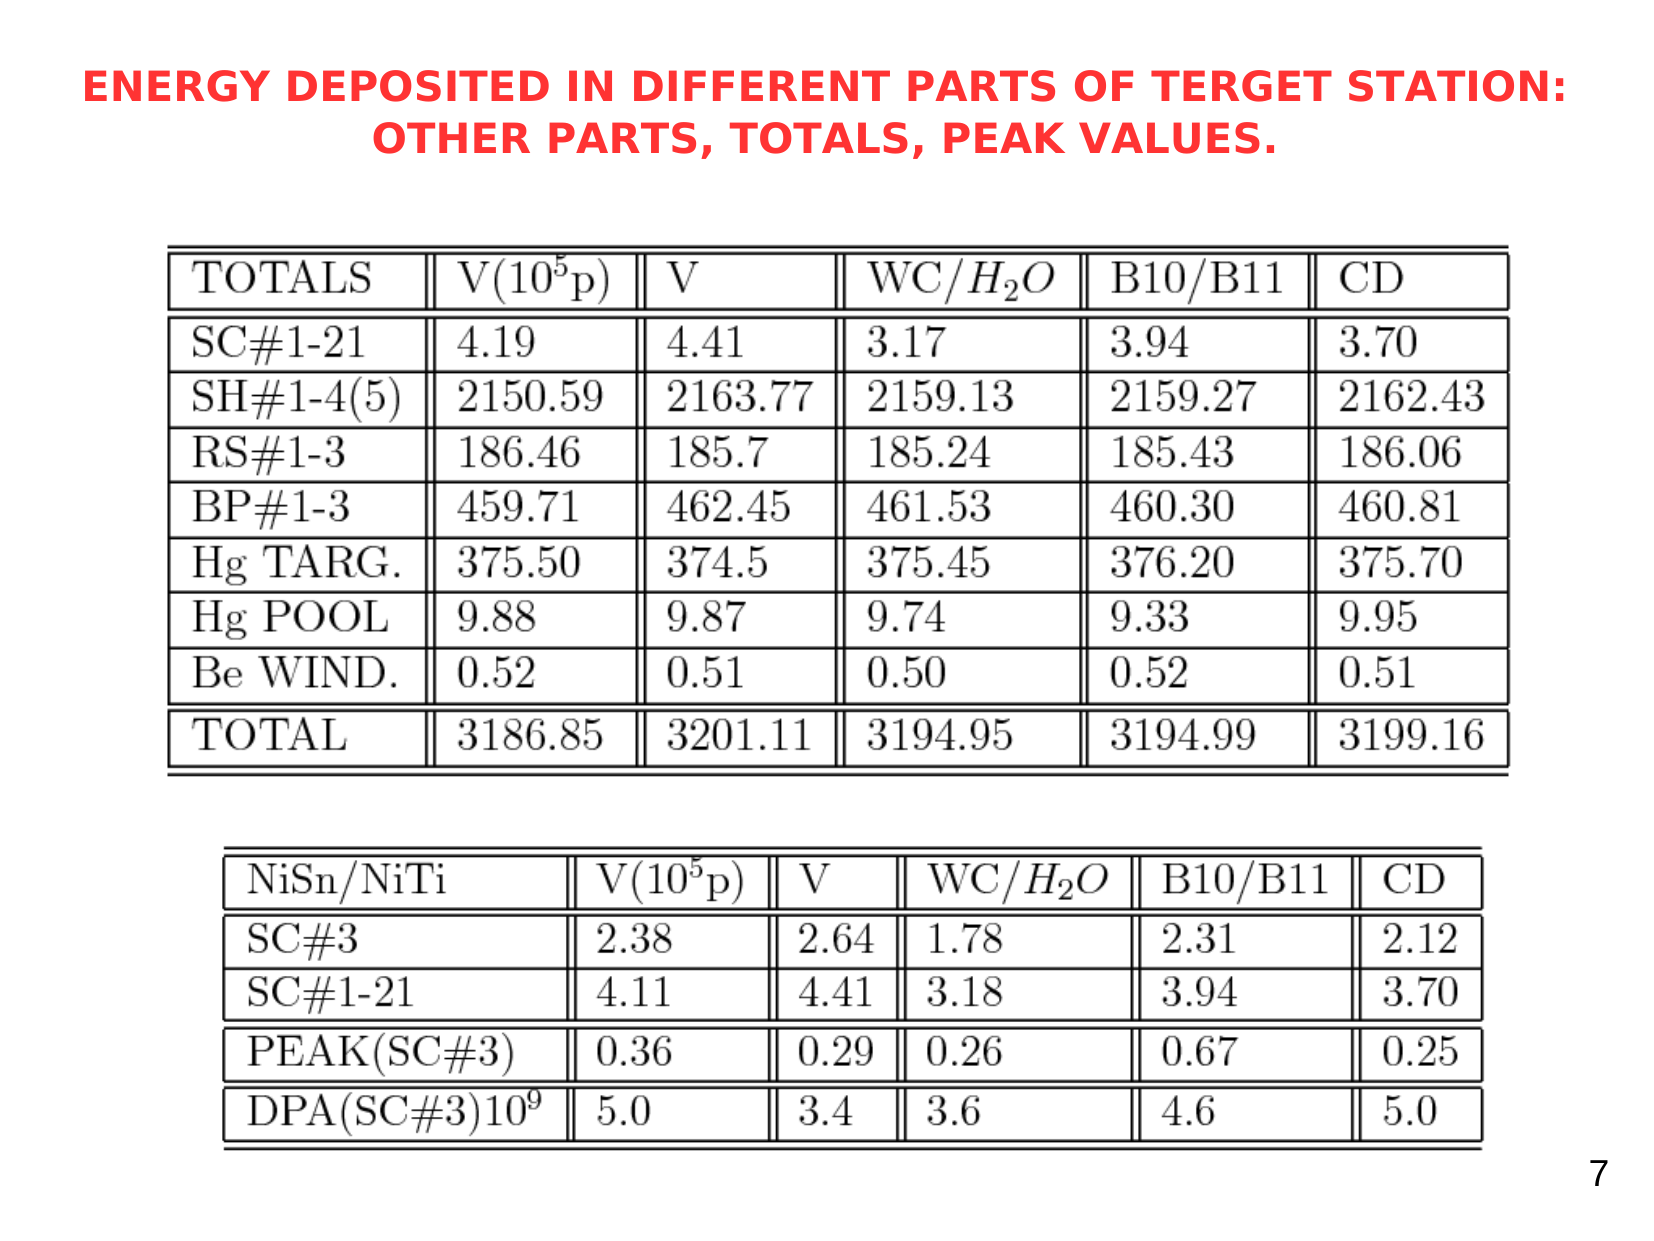

# ENERGY DEPOSITED IN DIFFERENT PARTS OF TERGET STATION: OTHER PARTS, TOTALS, PEAK VALUES.
7